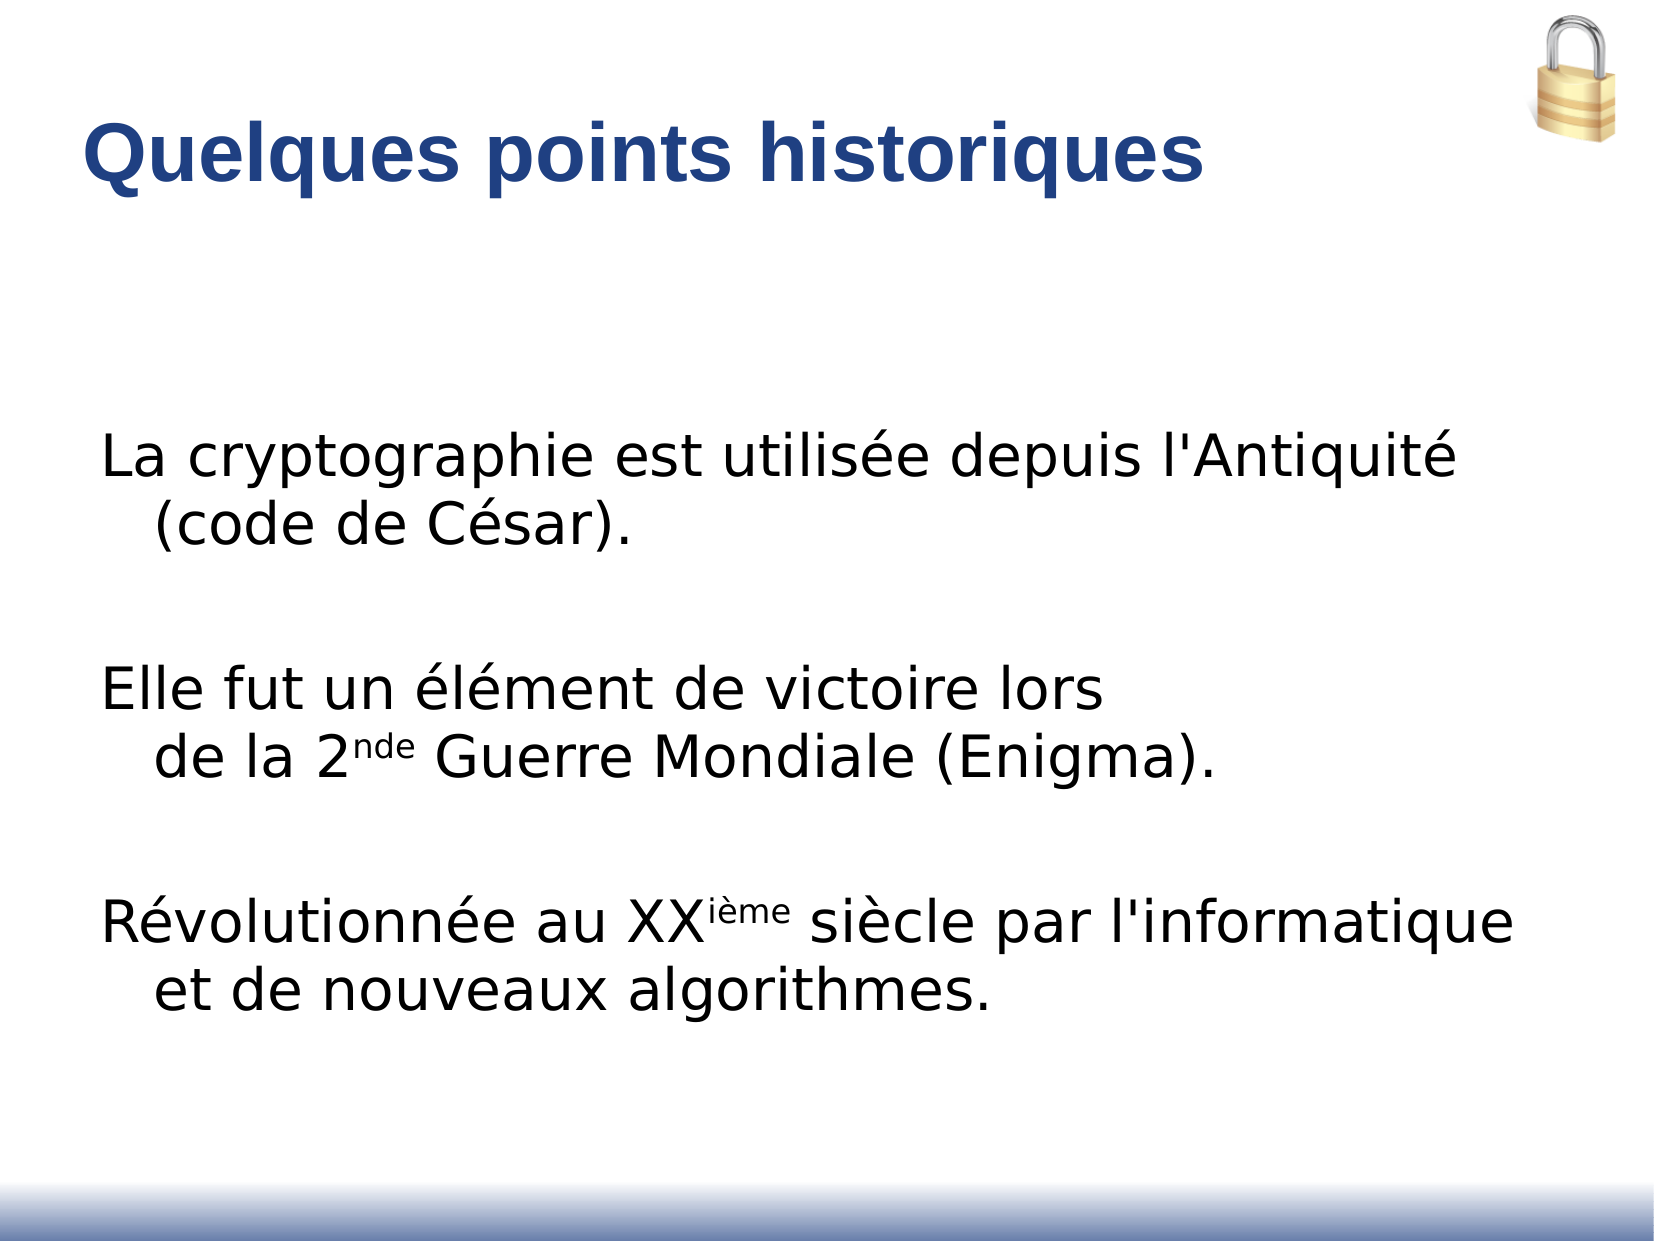

# Quelques points historiques
La cryptographie est utilisée depuis l'Antiquité (code de César).
Elle fut un élément de victoire lors
de la 2nde Guerre Mondiale (Enigma).
Révolutionnée au XXième siècle par l'informatique et de nouveaux algorithmes.